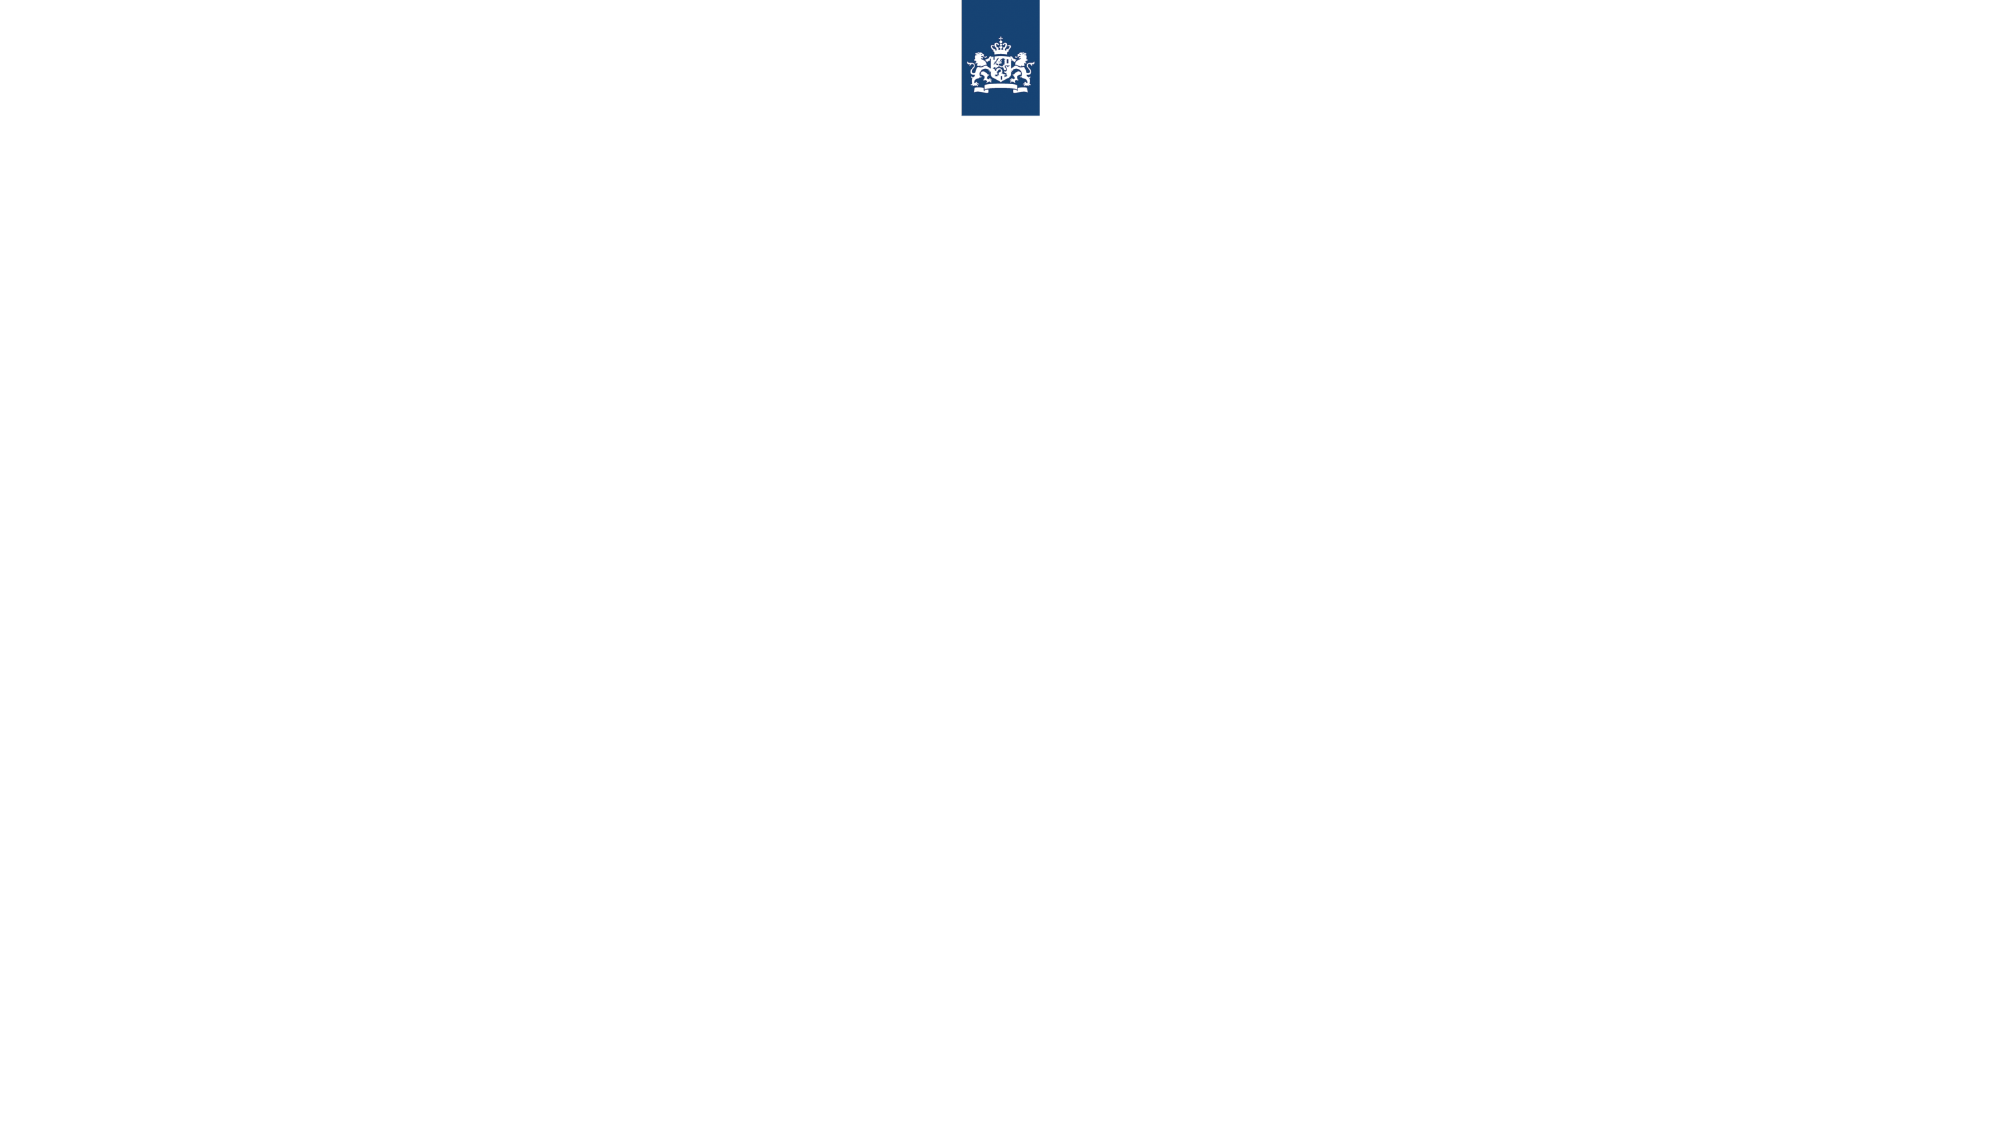

5. We zijn aanspreekbaar op resultaten en transparant